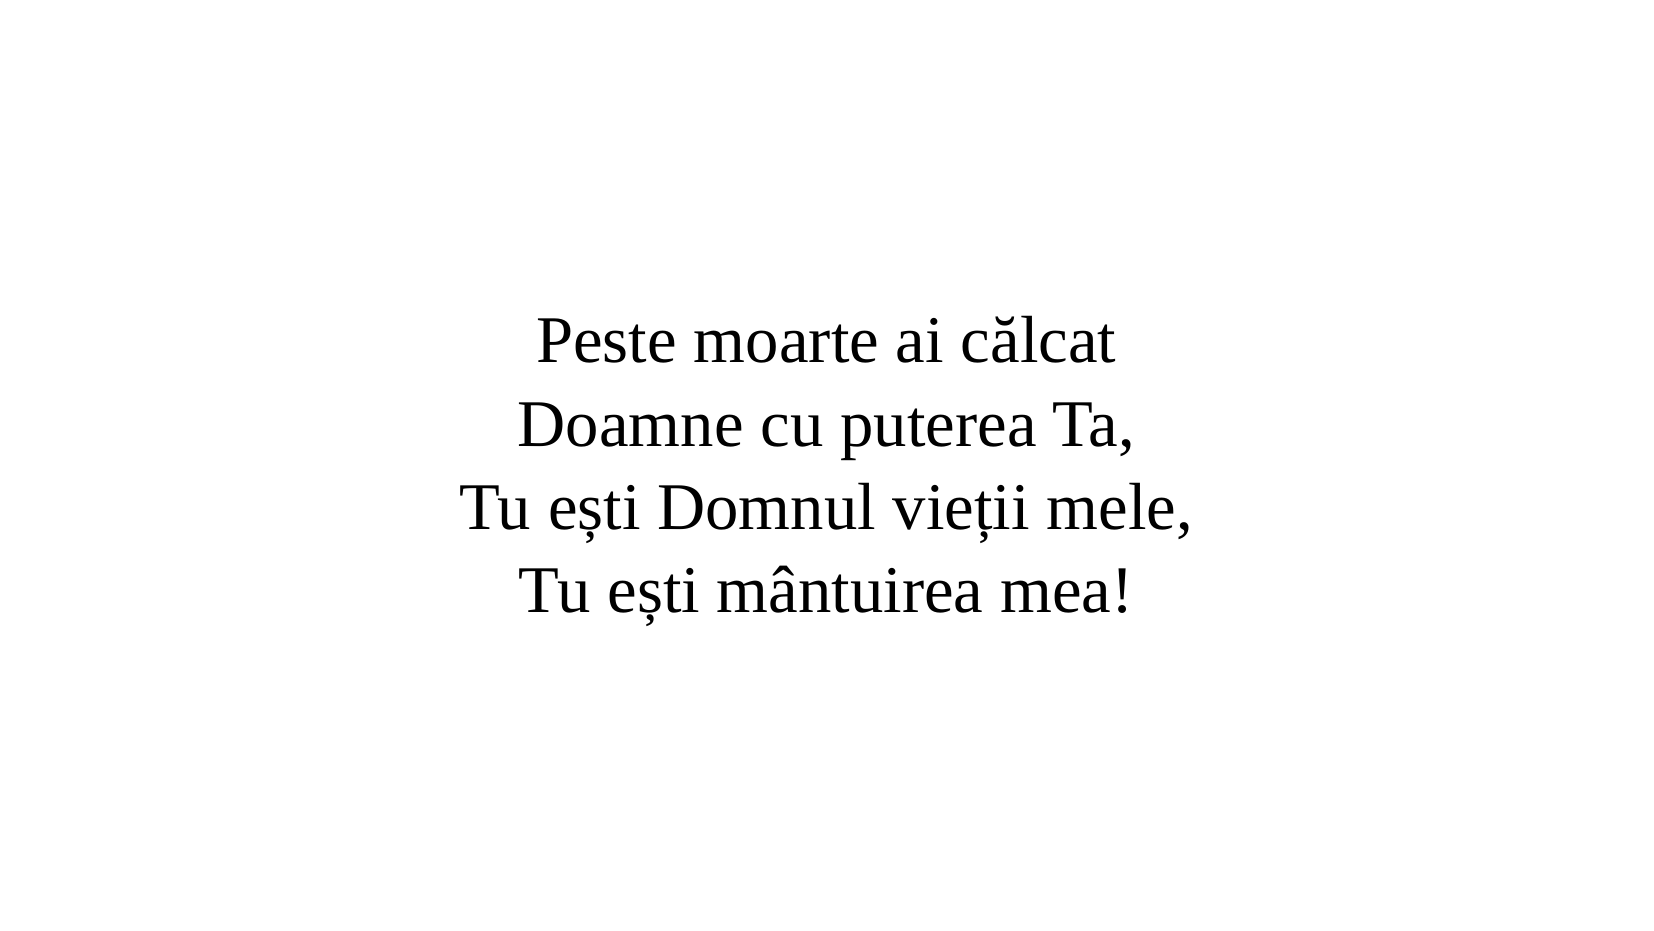

# Peste moarte ai călcat
Doamne cu puterea Ta,
Tu ești Domnul vieții mele,
Tu ești mântuirea mea!